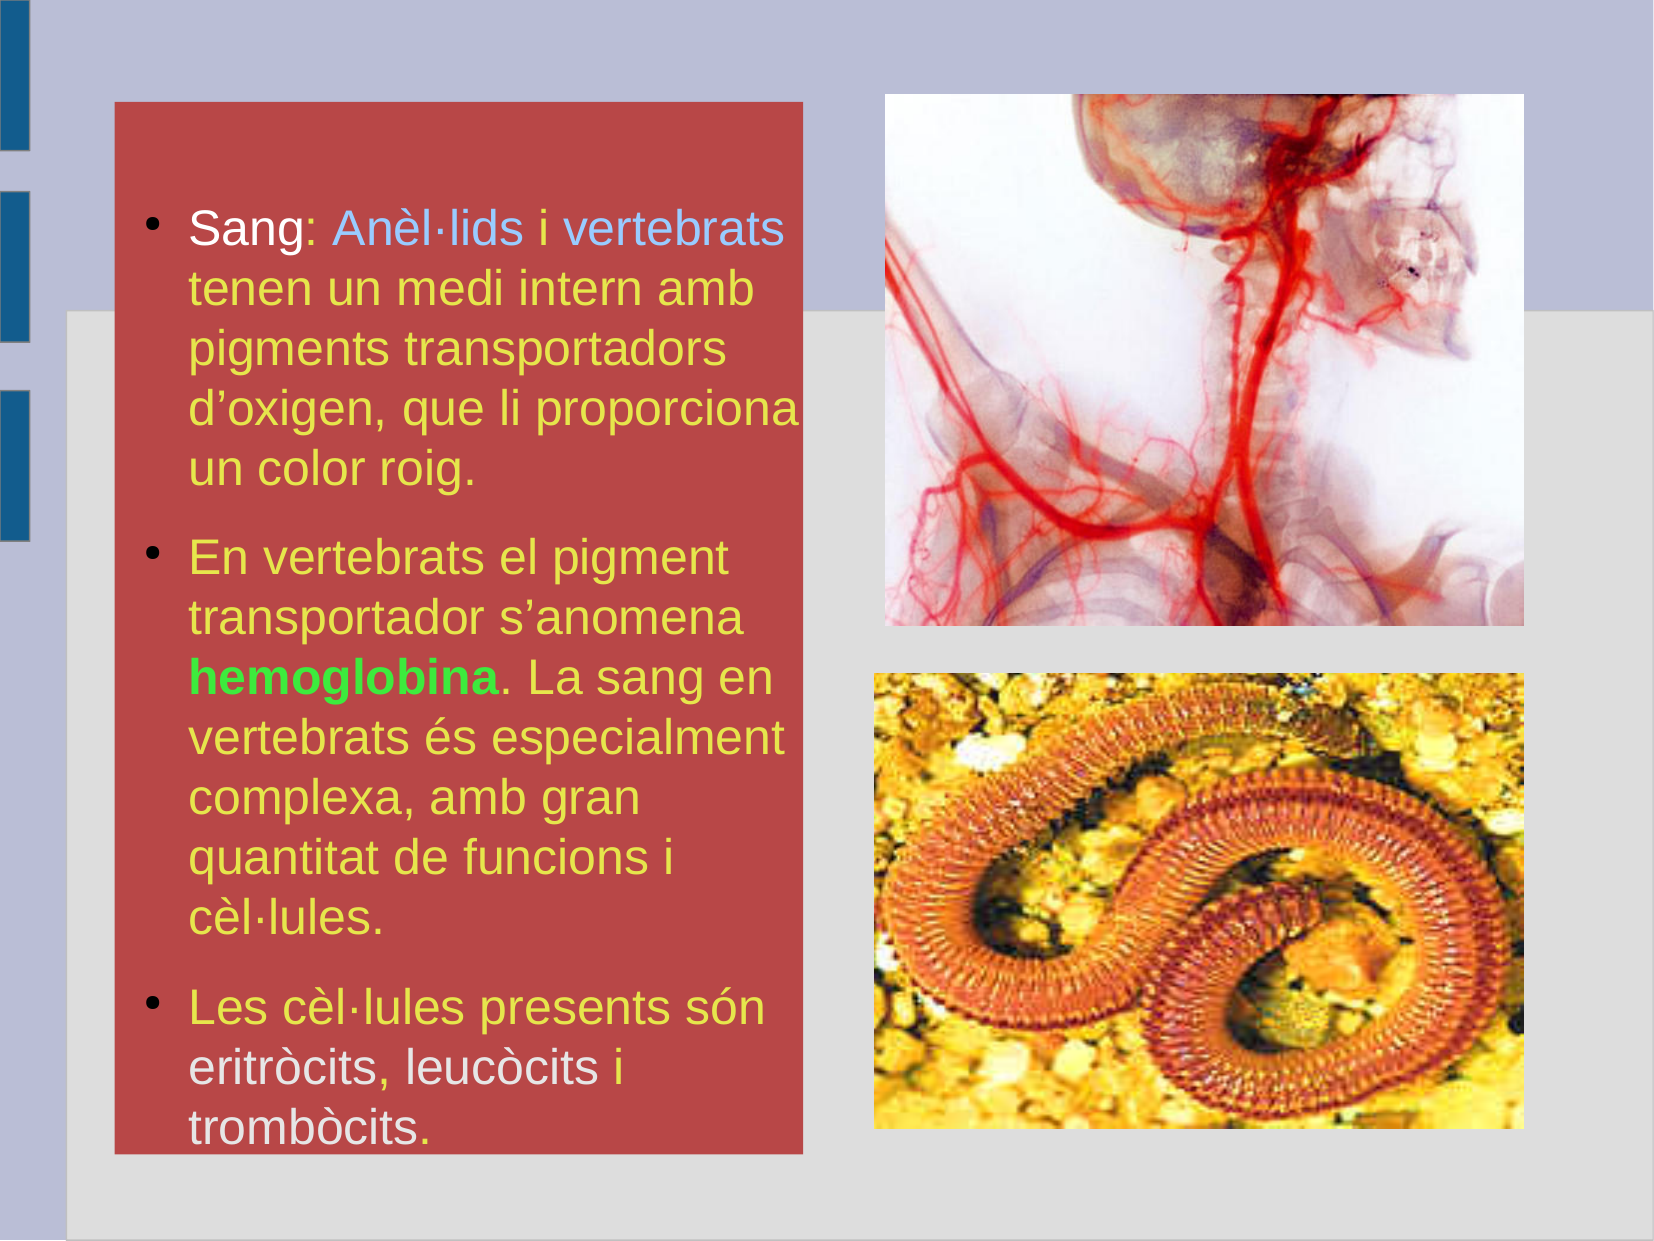

# Sang: Anèl·lids i vertebrats tenen un medi intern amb pigments transportadors d’oxigen, que li proporciona un color roig.
En vertebrats el pigment transportador s’anomena hemoglobina. La sang en vertebrats és especialment complexa, amb gran quantitat de funcions i cèl·lules.
Les cèl·lules presents són eritròcits, leucòcits i trombòcits.